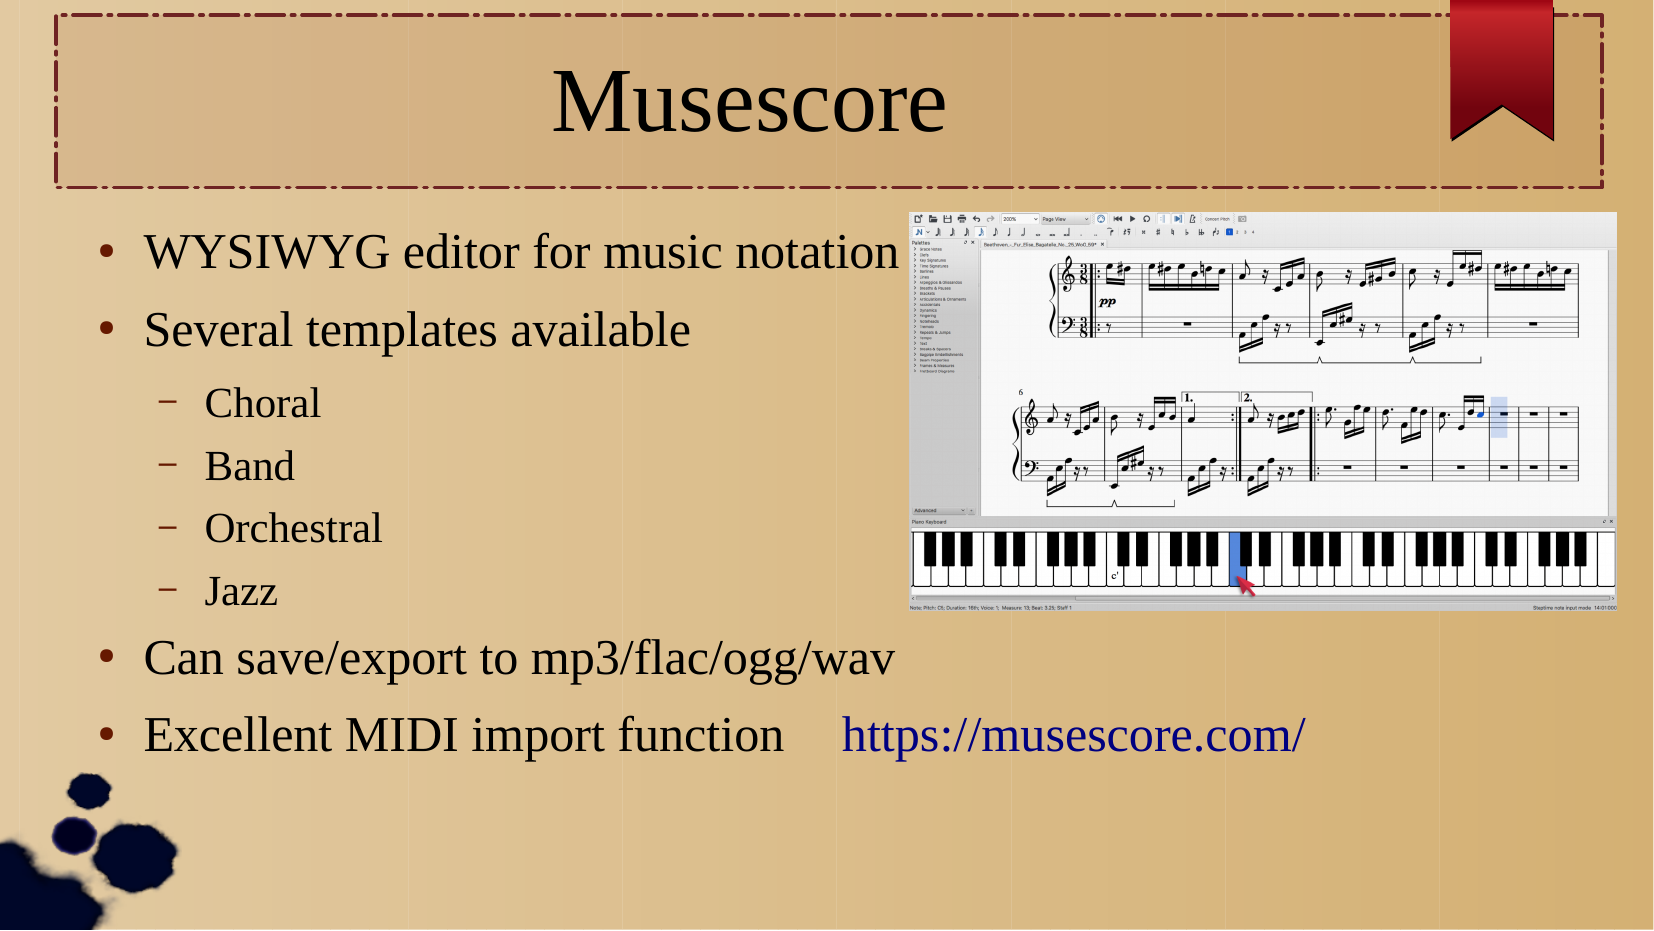

# Musescore
WYSIWYG editor for music notation
Several templates available
Choral
Band
Orchestral
Jazz
Can save/export to mp3/flac/ogg/wav
Excellent MIDI import function	https://musescore.com/